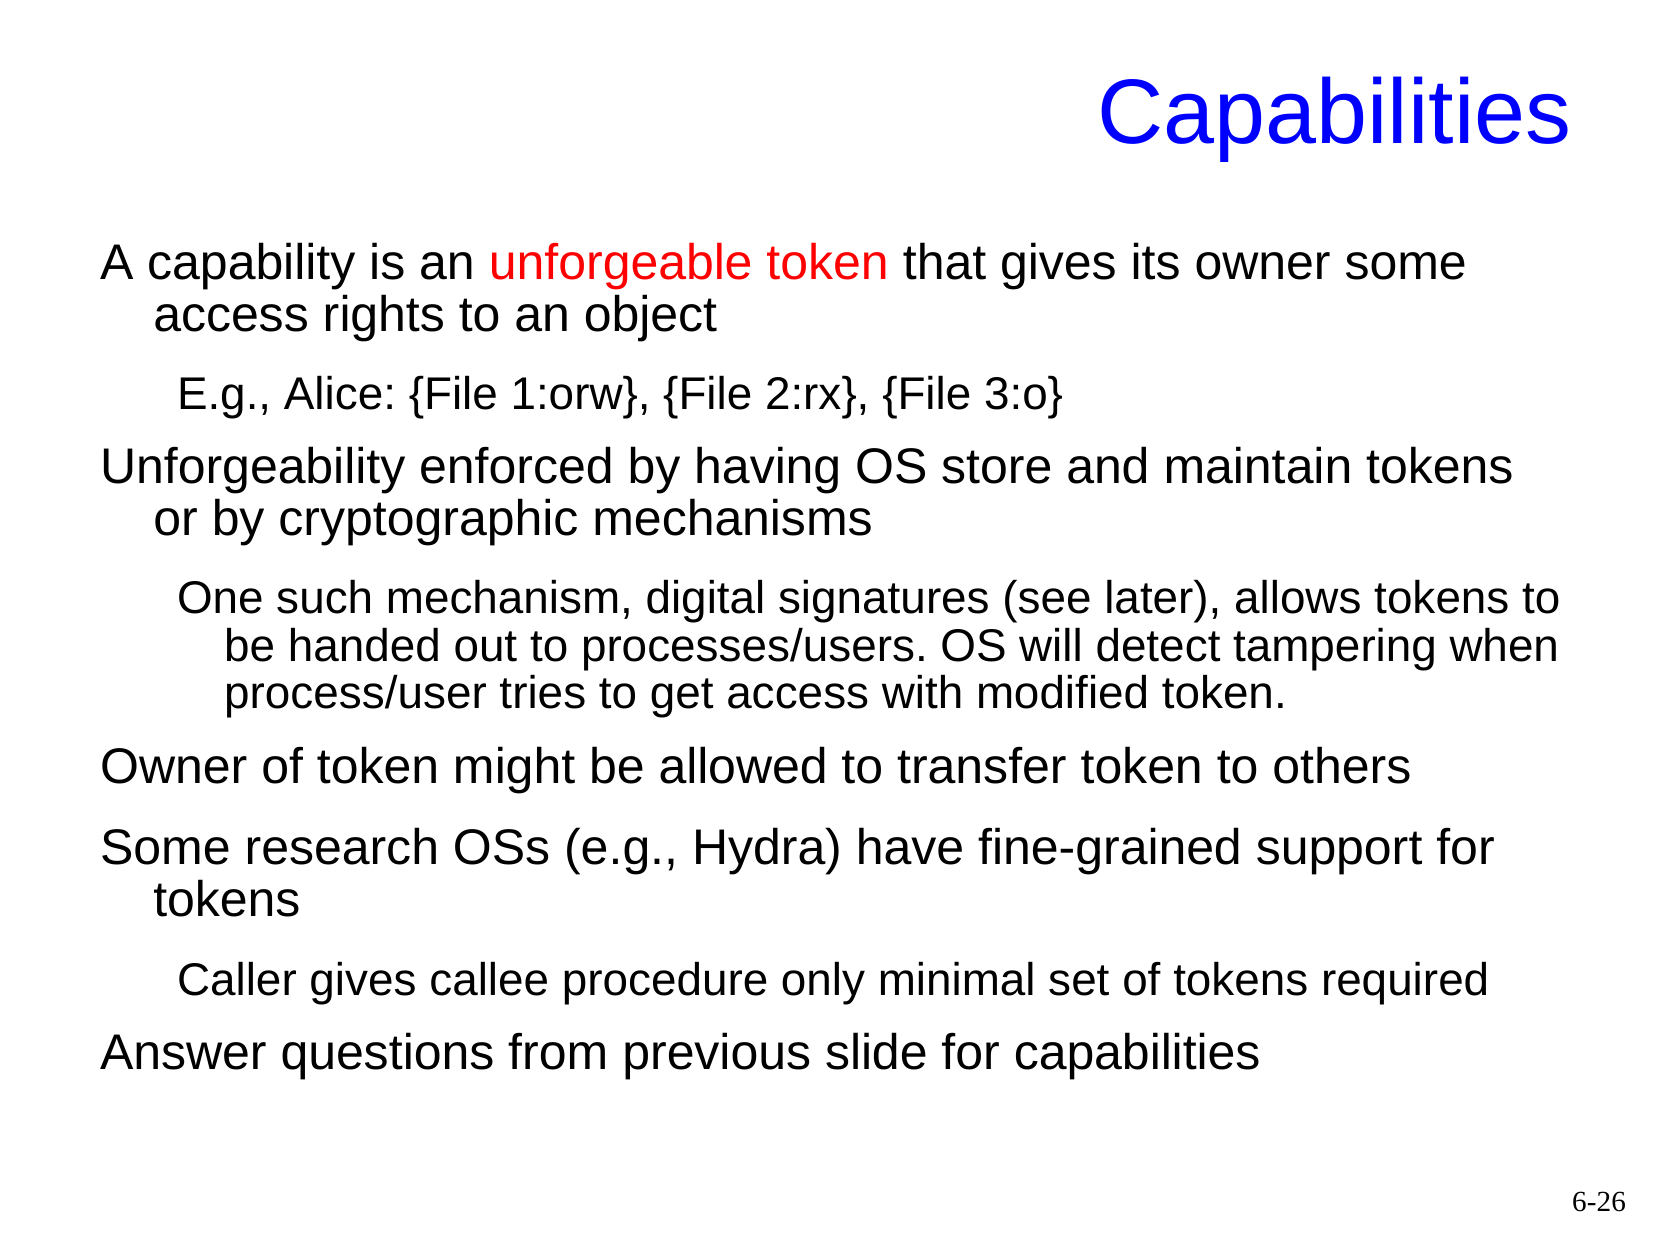

# Capabilities
A capability is an unforgeable token that gives its owner some access rights to an object
E.g., Alice: {File 1:orw}, {File 2:rx}, {File 3:o}
Unforgeability enforced by having OS store and maintain tokens or by cryptographic mechanisms
One such mechanism, digital signatures (see later), allows tokens to be handed out to processes/users. OS will detect tampering when process/user tries to get access with modified token.
Owner of token might be allowed to transfer token to others
Some research OSs (e.g., Hydra) have fine-grained support for tokens
Caller gives callee procedure only minimal set of tokens required
Answer questions from previous slide for capabilities